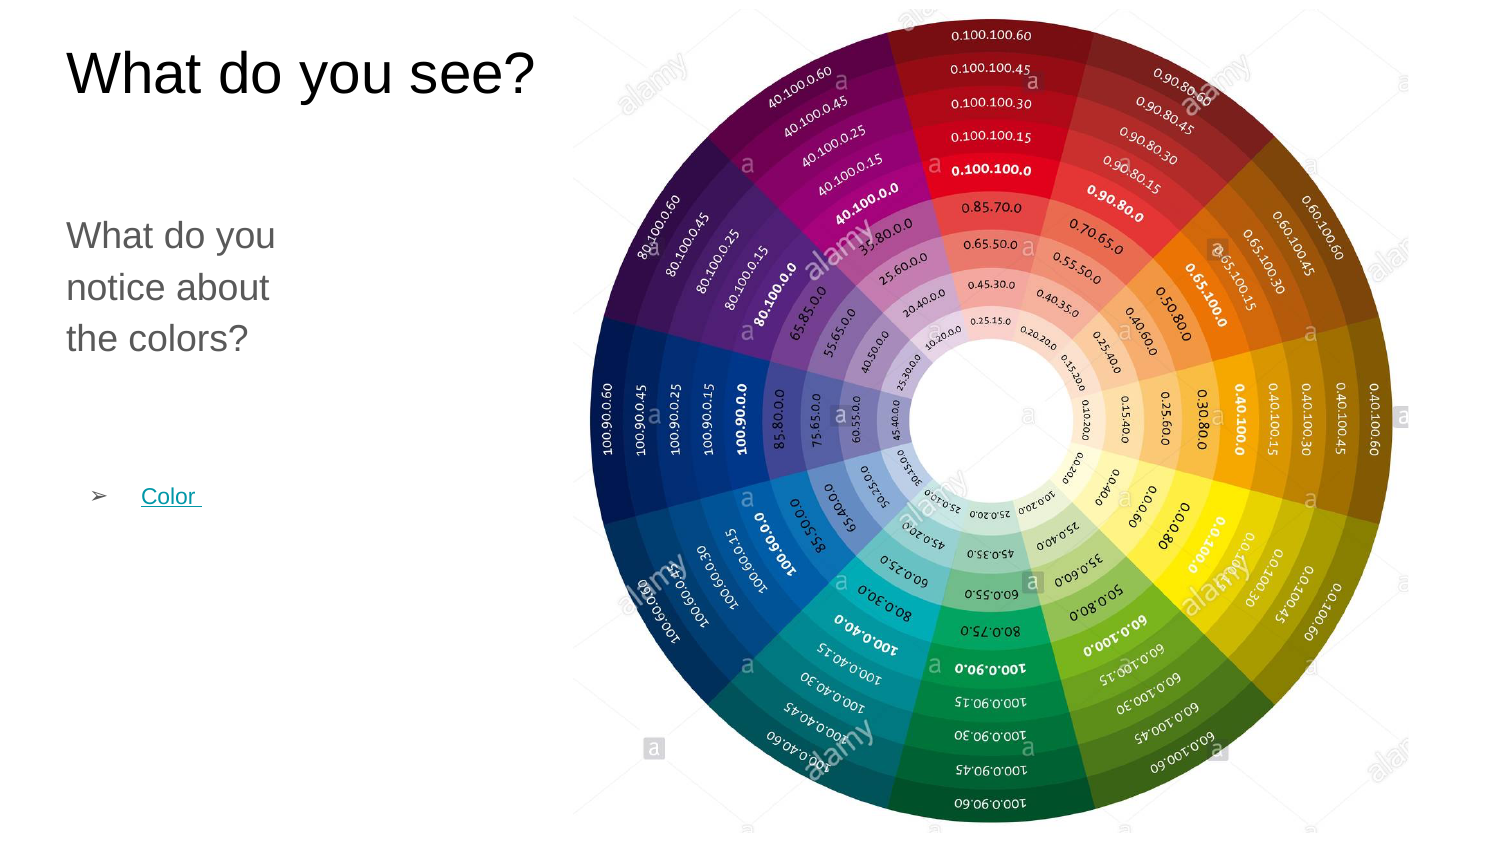

# What do you see?
What do you notice about the colors?
Color